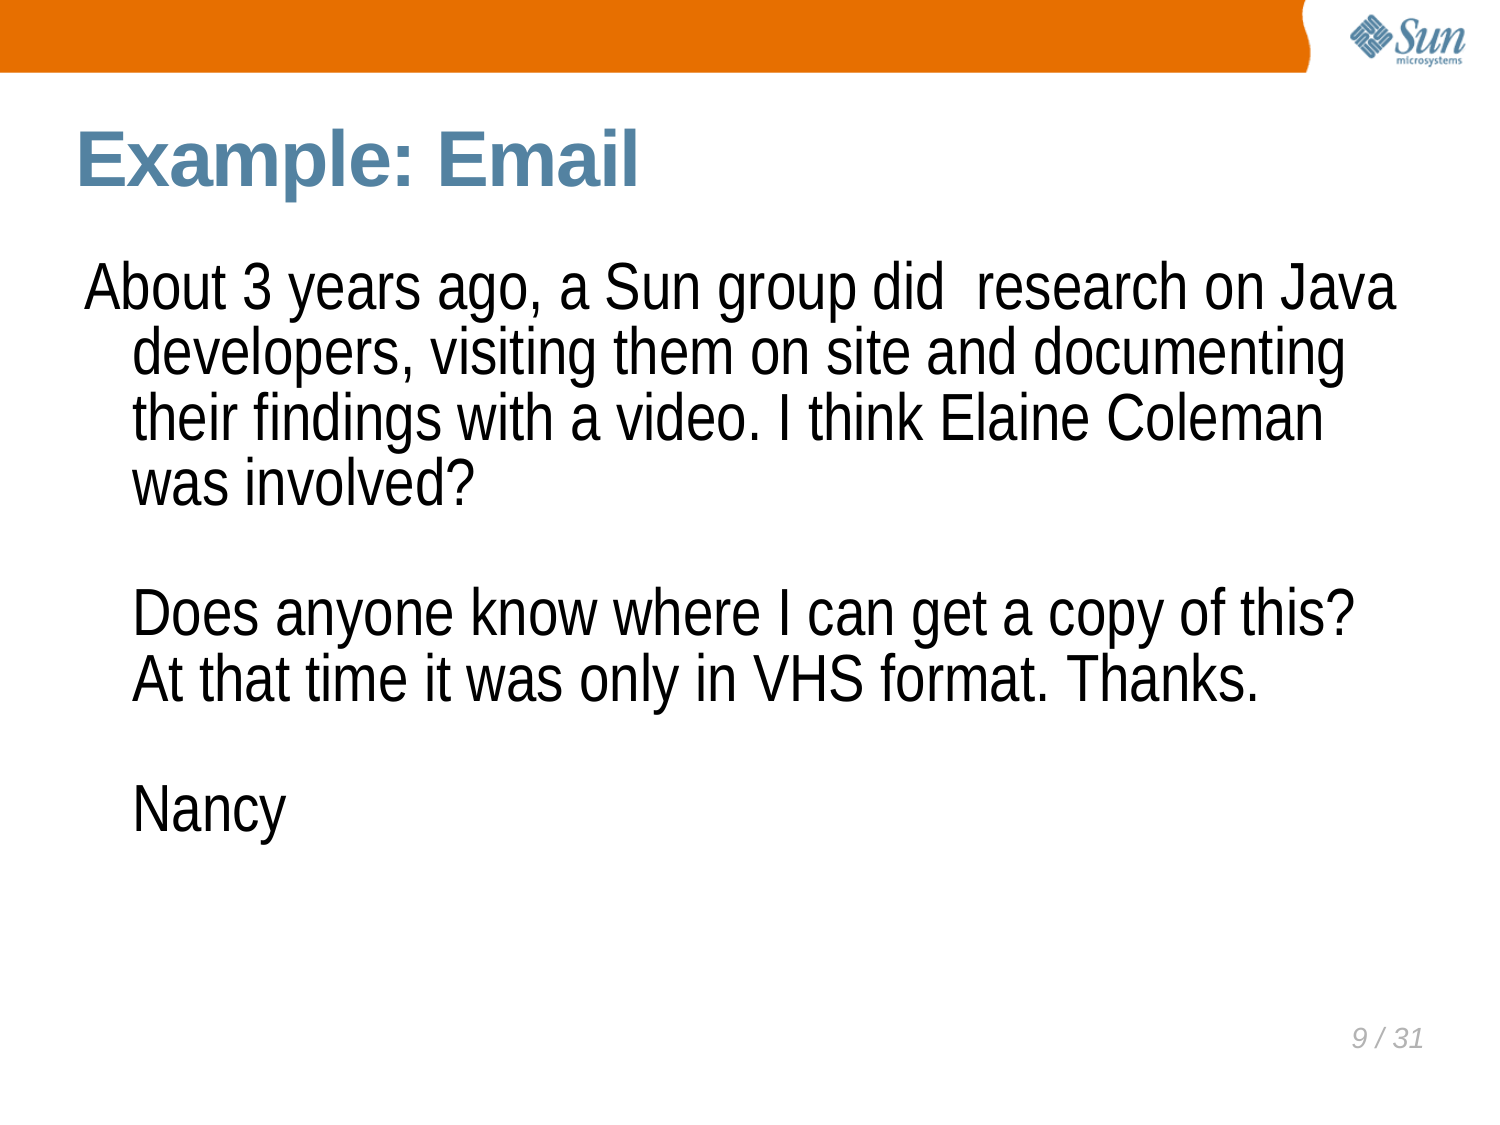

# Example: Email
About 3 years ago, a Sun group did research on Java developers, visiting them on site and documenting their findings with a video. I think Elaine Coleman was involved?
Does anyone know where I can get a copy of this? At that time it was only in VHS format. Thanks.
Nancy
9